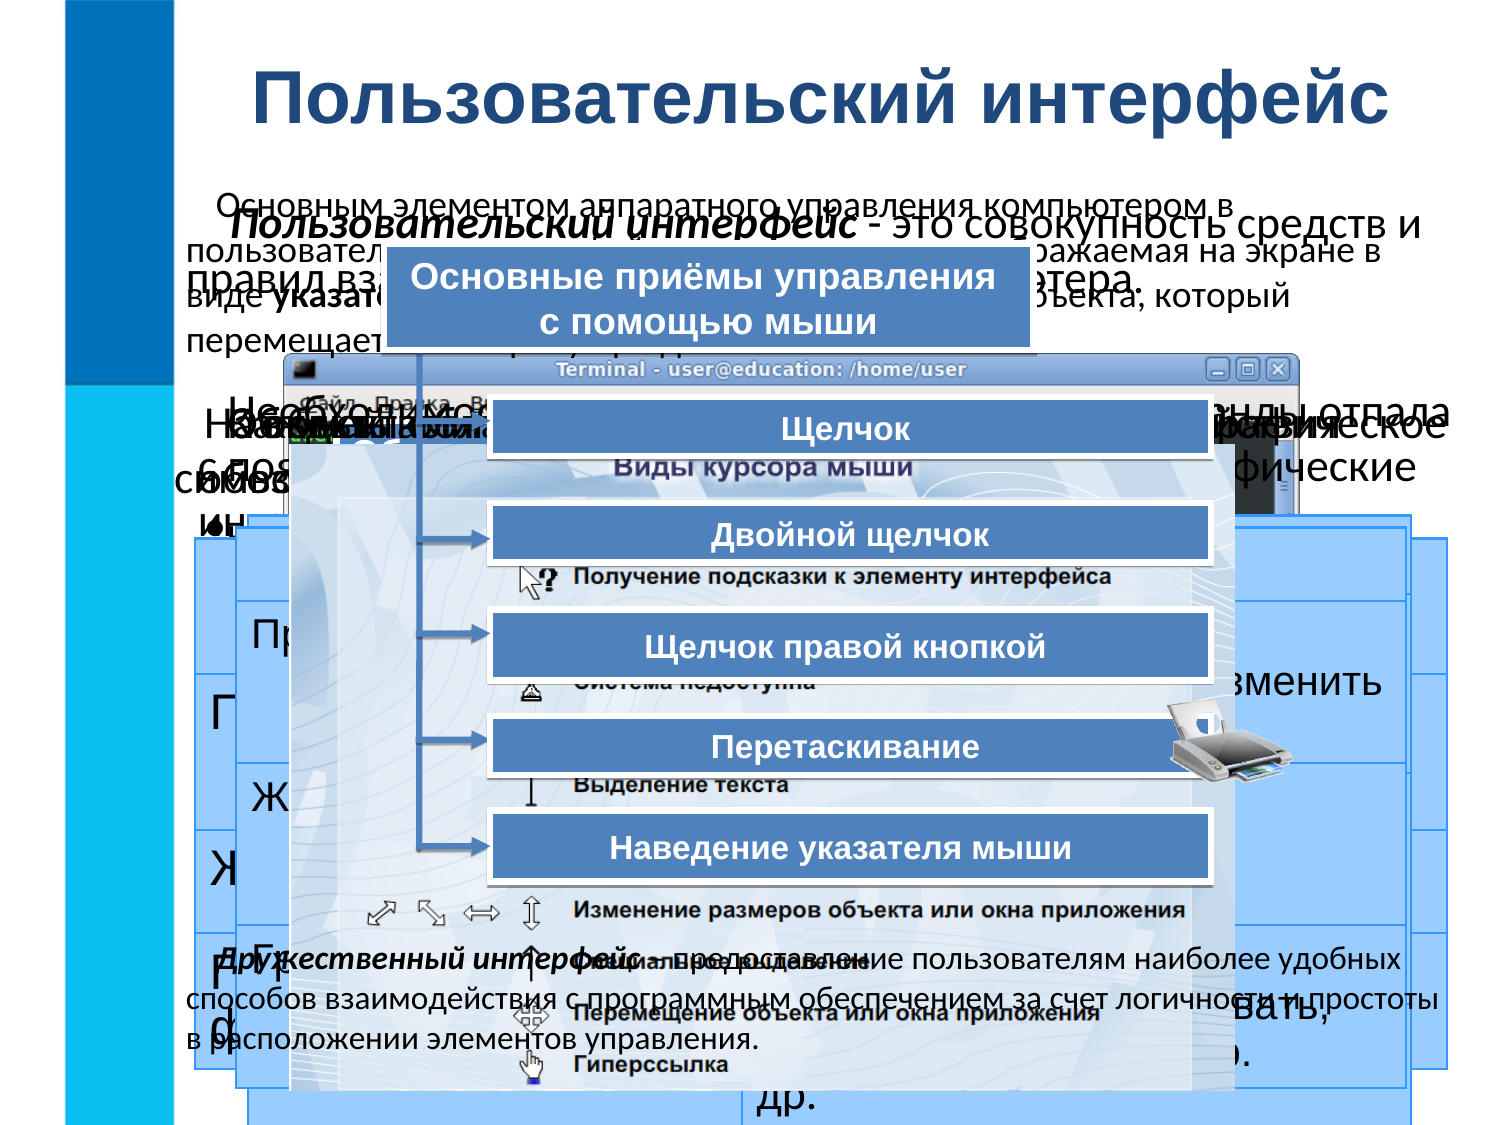

Пользовательский интерфейс
Основным элементом аппаратного управления компьютером в пользовательском интерфейсе является мышь, отображаемая на экране в виде указателя мыши – небольшого графического объекта, который перемещается по экрану при движении мыши.
Пользовательский интерфейс - это совокупность средств и правил взаимодействия человека и компьютера.
Основные приёмы управления
с помощью мыши
Необходимость запоминать многочисленные команды отпала с появлением графических интерфейсов. Первые графические интерфейсы обеспечивали возможность с помощью клавиш или манипулятора «мышь»:
подводить курсор к той или иной части экрана;
выделять на экране имя файла или команду другим цветом;
оперировать выделенными данными независимо от других.
На компьютерах, оперировавших только числами и символами, был реализован командный интерфейс:
команда подавалась с помощью последовательности символов (командной строки);
компьютер сопоставлял поступившую команду с имеющимся в его памяти набором команд;
выполнялось действие, соответствующее поступившей команде.
Каждый компьютерный объект имеет своё имя и графическое обозначение
Объекты обладают определёнными свойствами
С объектами можно совершать разнообразные действия
Щелчок
Объектно-ориентированный
интерфейс
Двойной щелчок
| Объект | Свойство |
| --- | --- |
| Принтер | Скорость печати, цветность печати, доступ и др. |
| Жёсткий диск | Ёмкость, размер занятого/свободного дискового пространства, тип доступа и др. |
| Графический файл | Тип, размер, дата создания и др. |
| Объект | Действия |
| --- | --- |
| Принтер | Настроить печать, приостановить печать, изменить тип доступа и др. |
| Жёсткий диск | Проверить на вирусы, посмотреть содержимое, очистить и др. |
| Графический файл | Изменить, распечатать, просмотреть, переименовать, копировать, удалить и др. |
| Объект | Имя | Графическое обозначение |
| --- | --- | --- |
| Принтер | Xerox Phaser 3130 | |
| Жёсткий диск | C: | |
| Графический файл | аквариум.gif | |
Объекты представлены в виде значков
Щелчок правой кнопкой
Оперирование объектами в окнах
Основной элемент программного
управления – меню
Перетаскивание
Наведение указателя мыши
Основной элемент аппаратного
управления – манипулятор
Дружественный интерфейс – предоставление пользователям наиболее удобных способов взаимодействия с программным обеспечением за счет логичности и простоты в расположении элементов управления.
Пример командного интерфейса